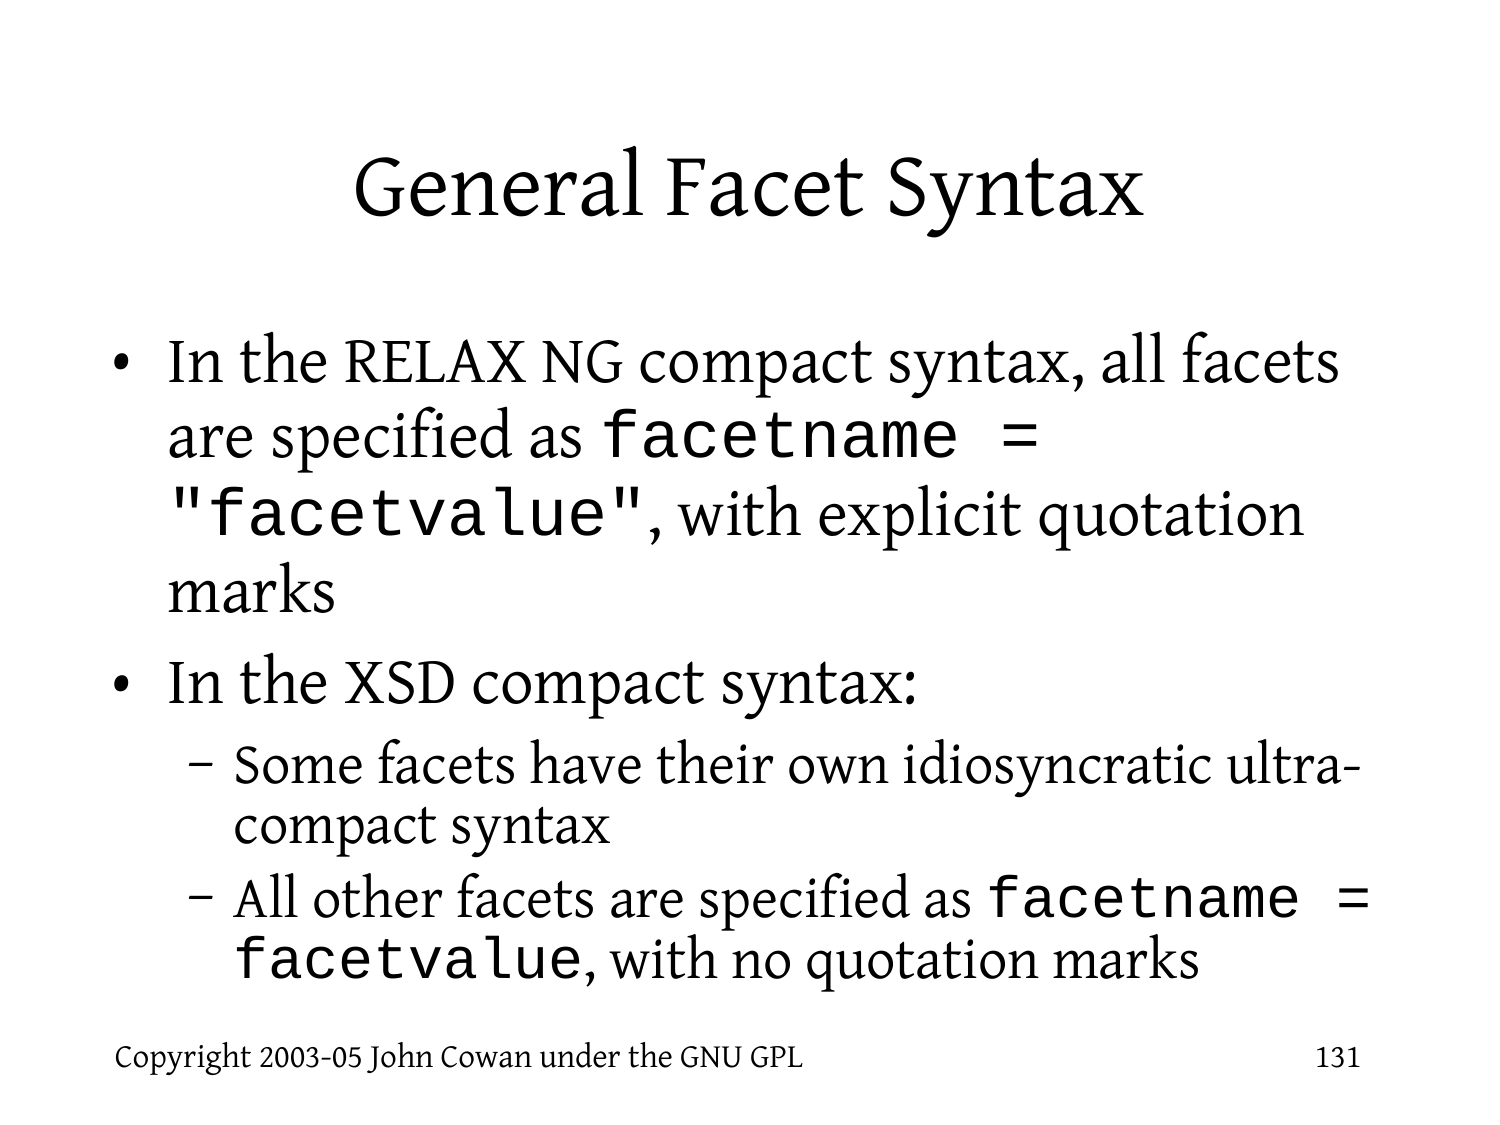

# General Facet Syntax
In the RELAX NG compact syntax, all facets are specified as facetname = "facetvalue", with explicit quotation marks
In the XSD compact syntax:
Some facets have their own idiosyncratic ultra-compact syntax
All other facets are specified as facetname = facetvalue, with no quotation marks